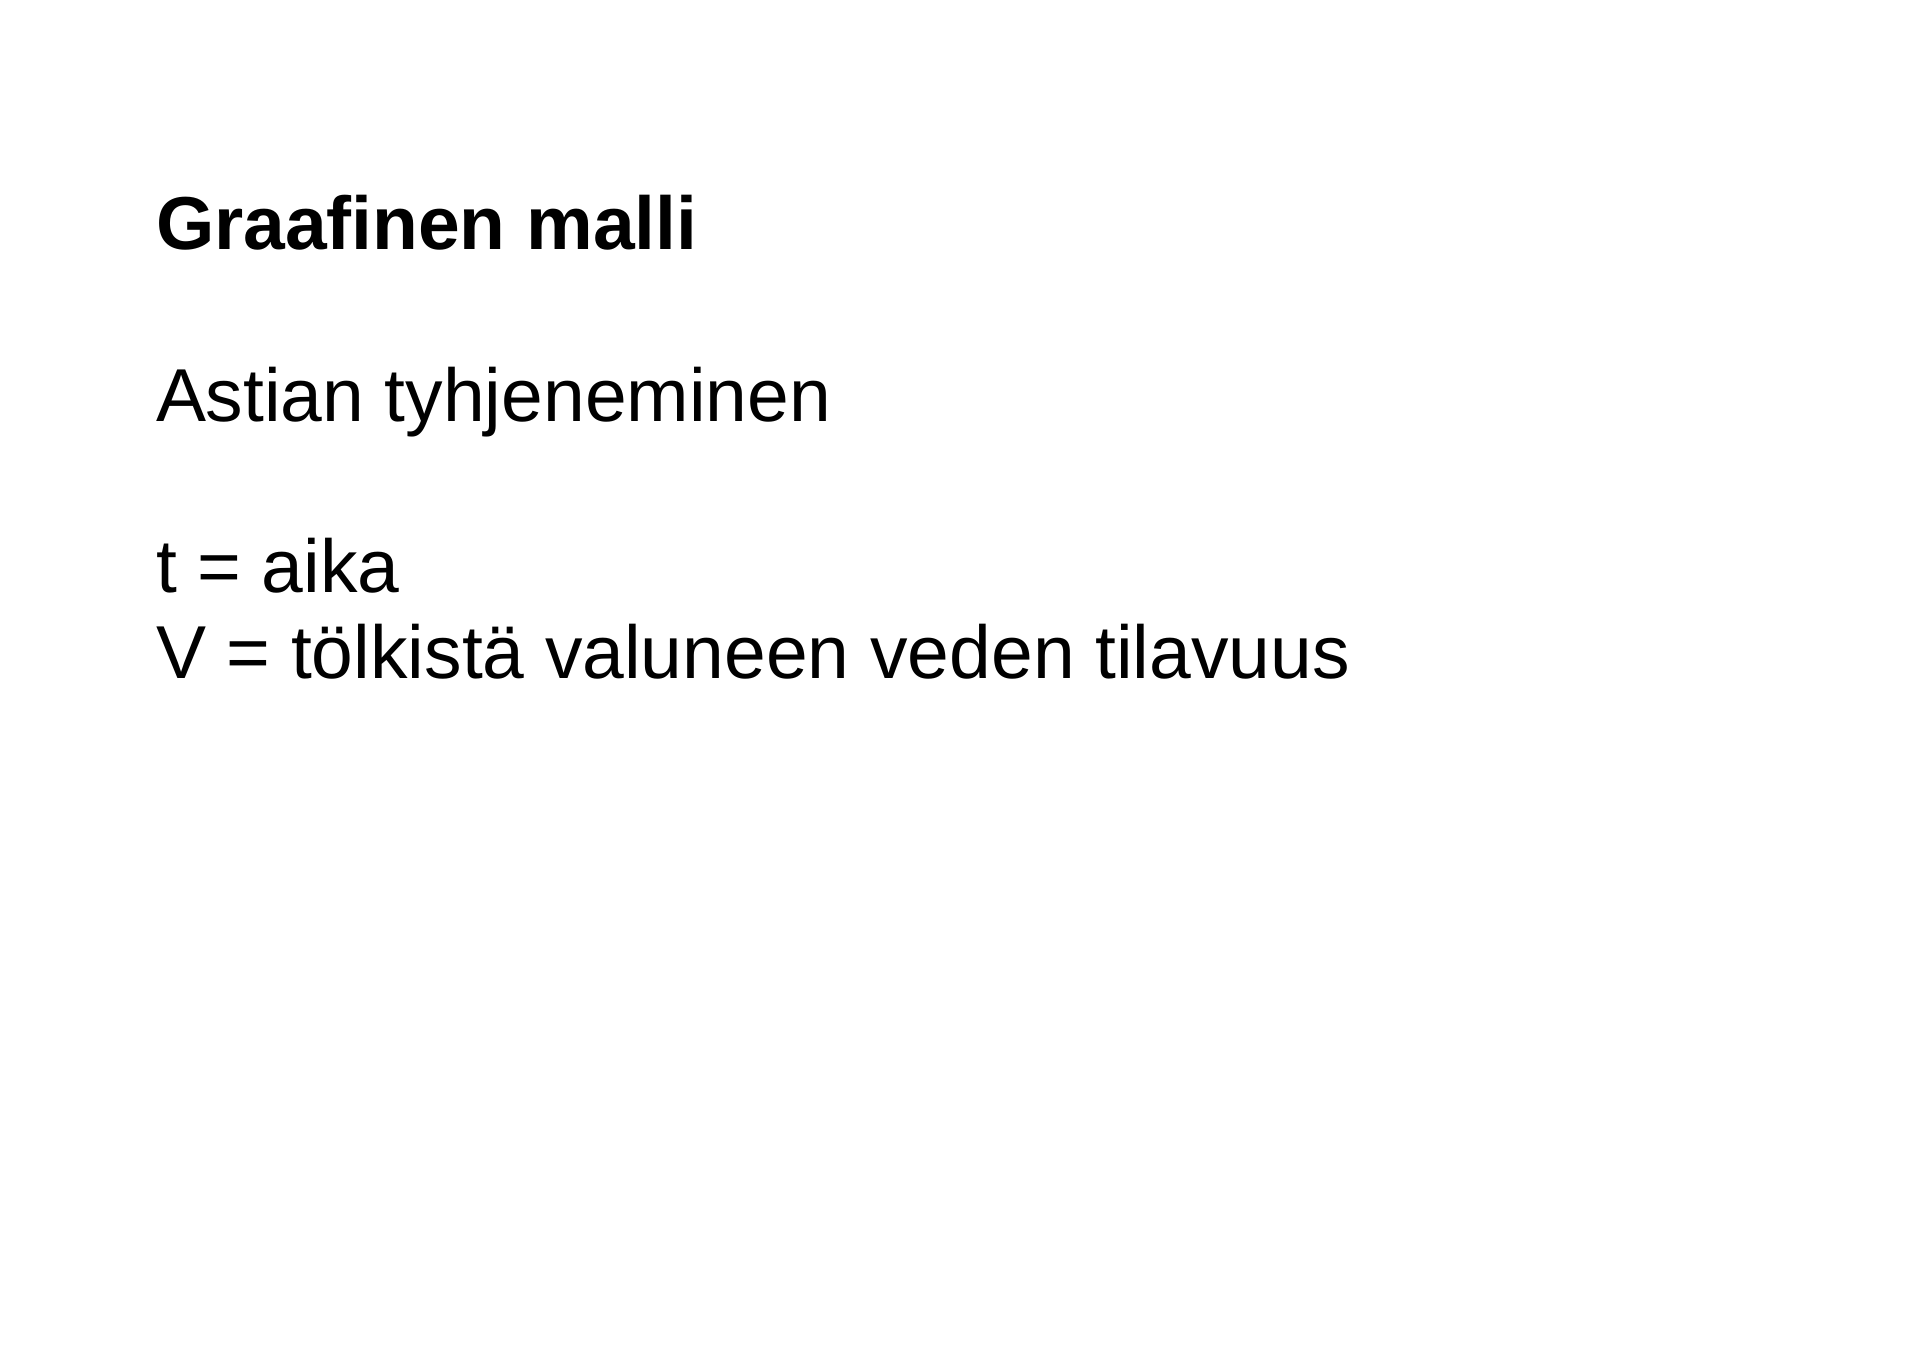

Graafinen malli
Astian tyhjeneminen
t = aika
V = tölkistä valuneen veden tilavuus